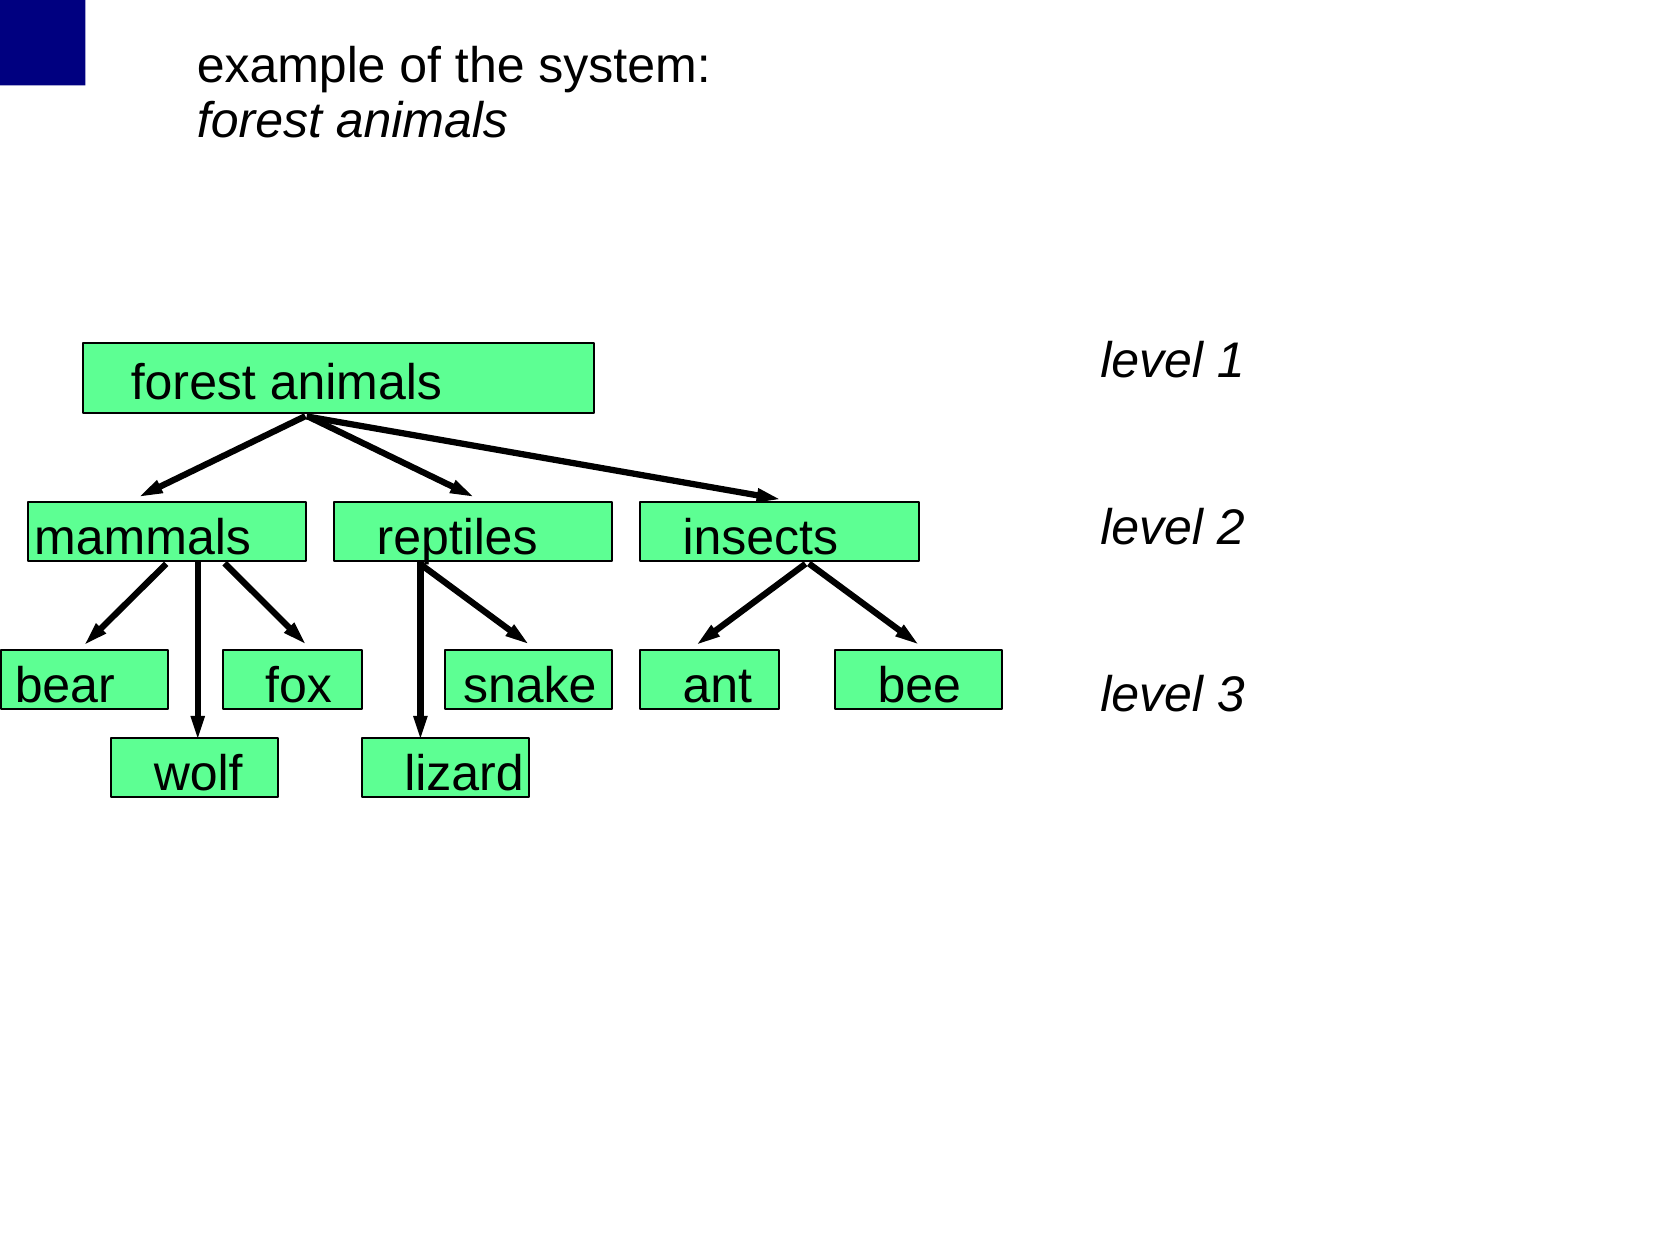

example of the system:
forest animals
level 1
level 2
level 3
forest animals
mammals
reptiles
insects
bear
fox
snake
ant
bee
wolf
lizard